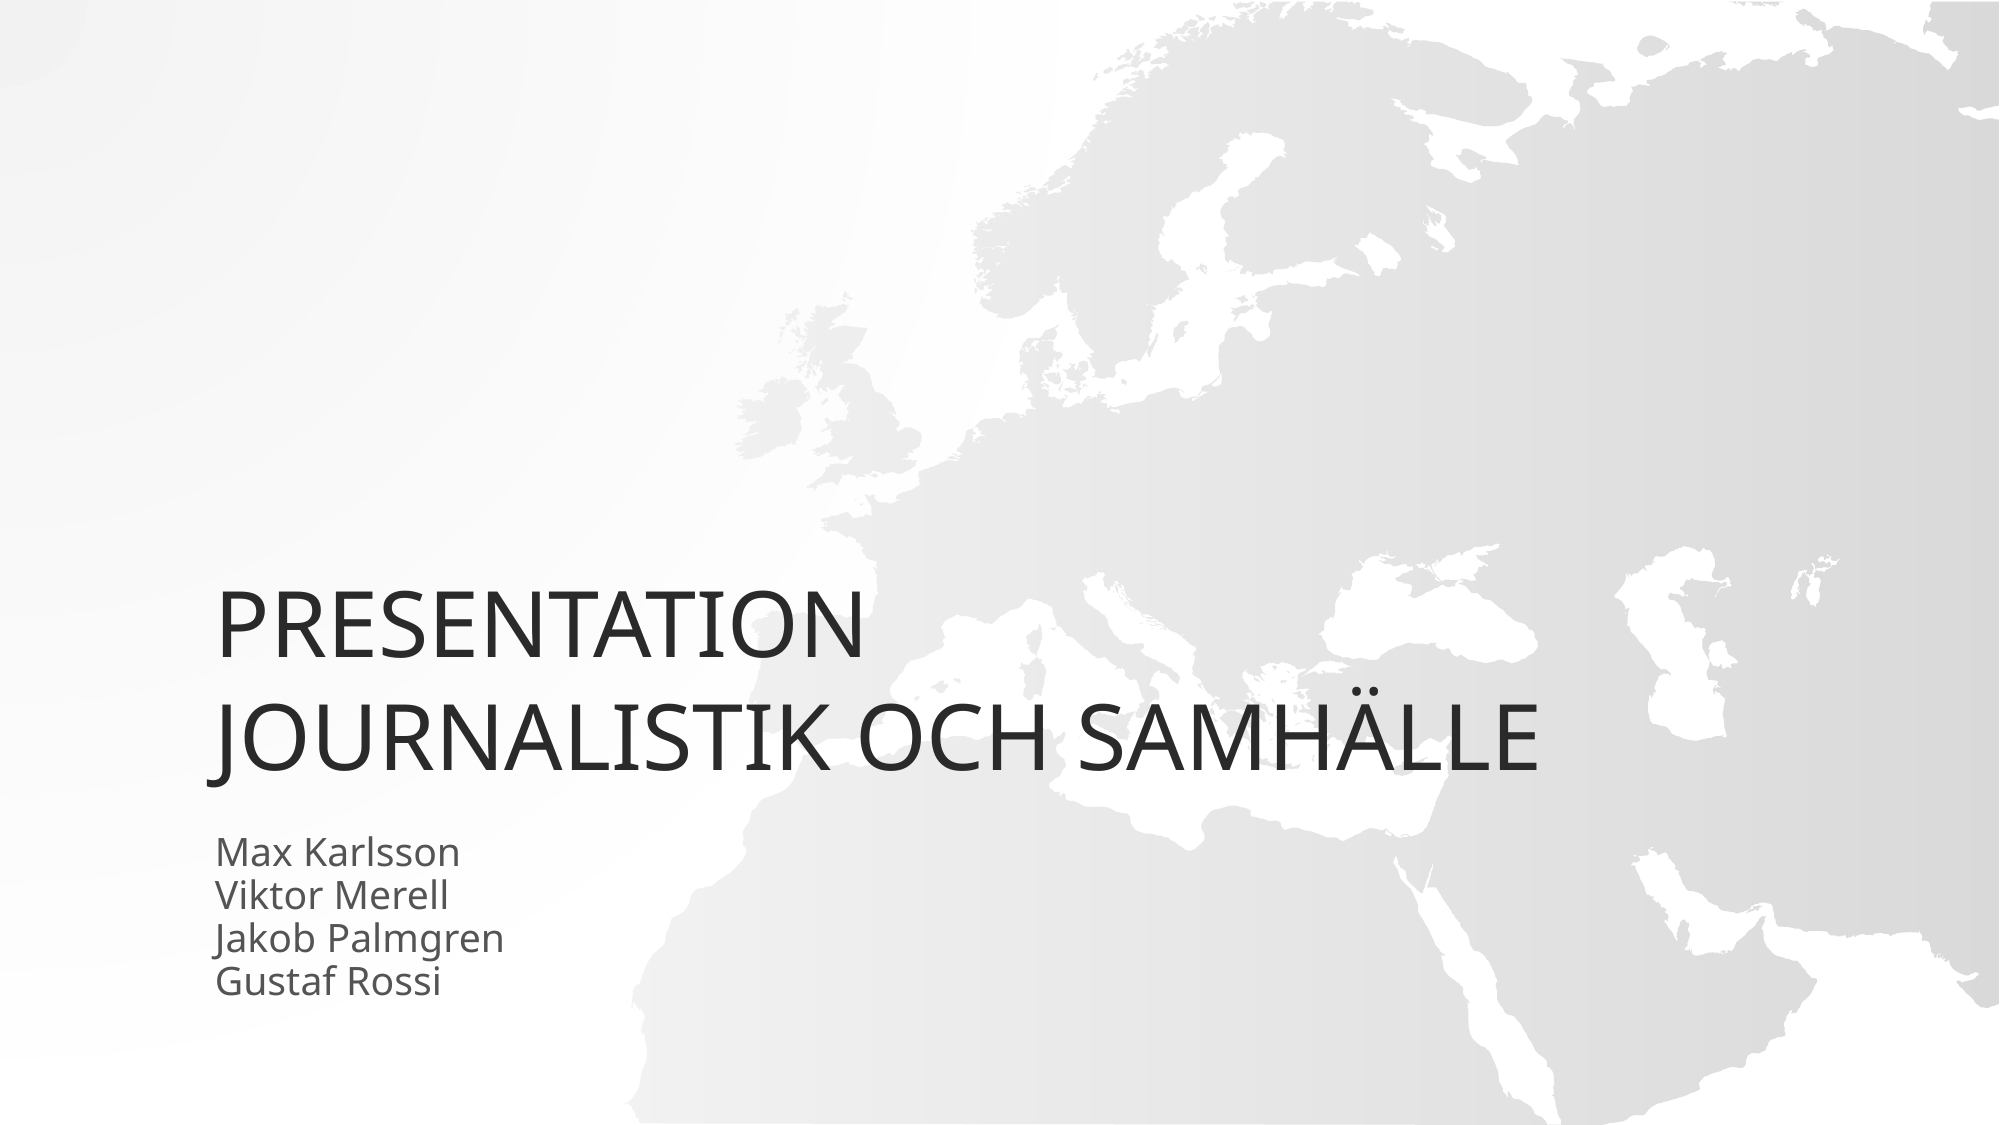

# Presentation journalistik och samhälle
Max Karlsson
Viktor Merell
Jakob Palmgren
Gustaf Rossi